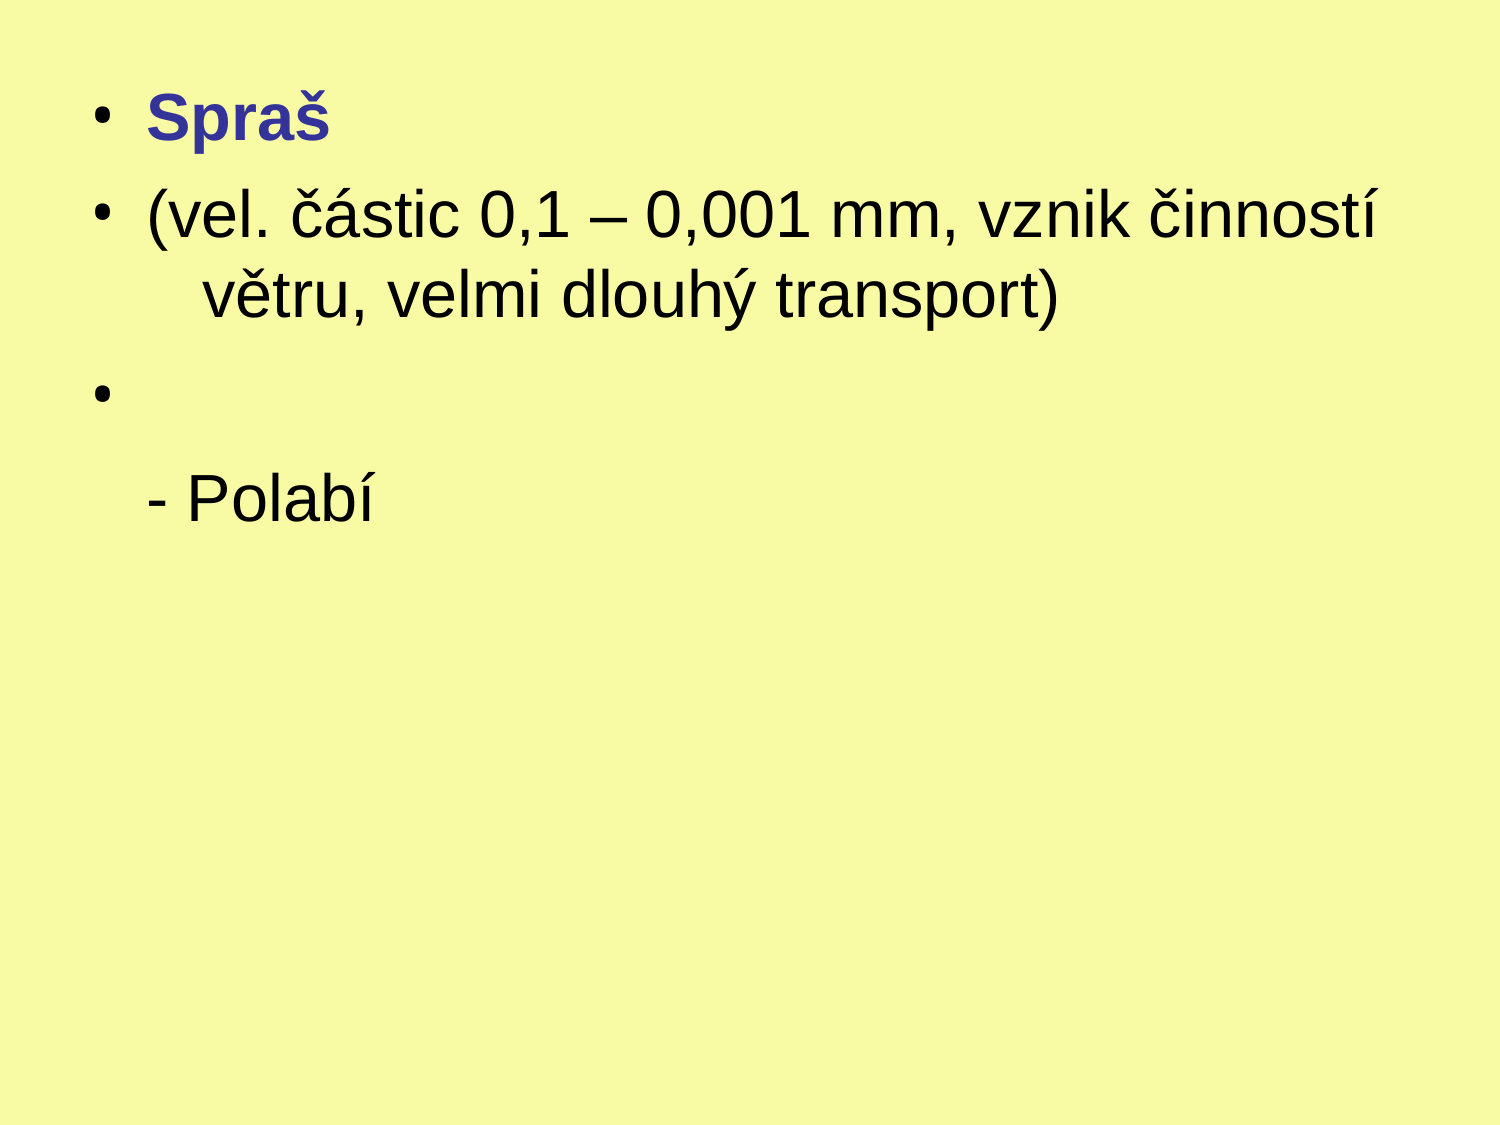

#
Spraš
(vel. částic 0,1 – 0,001 mm, vznik činností větru, velmi dlouhý transport)
- Polabí